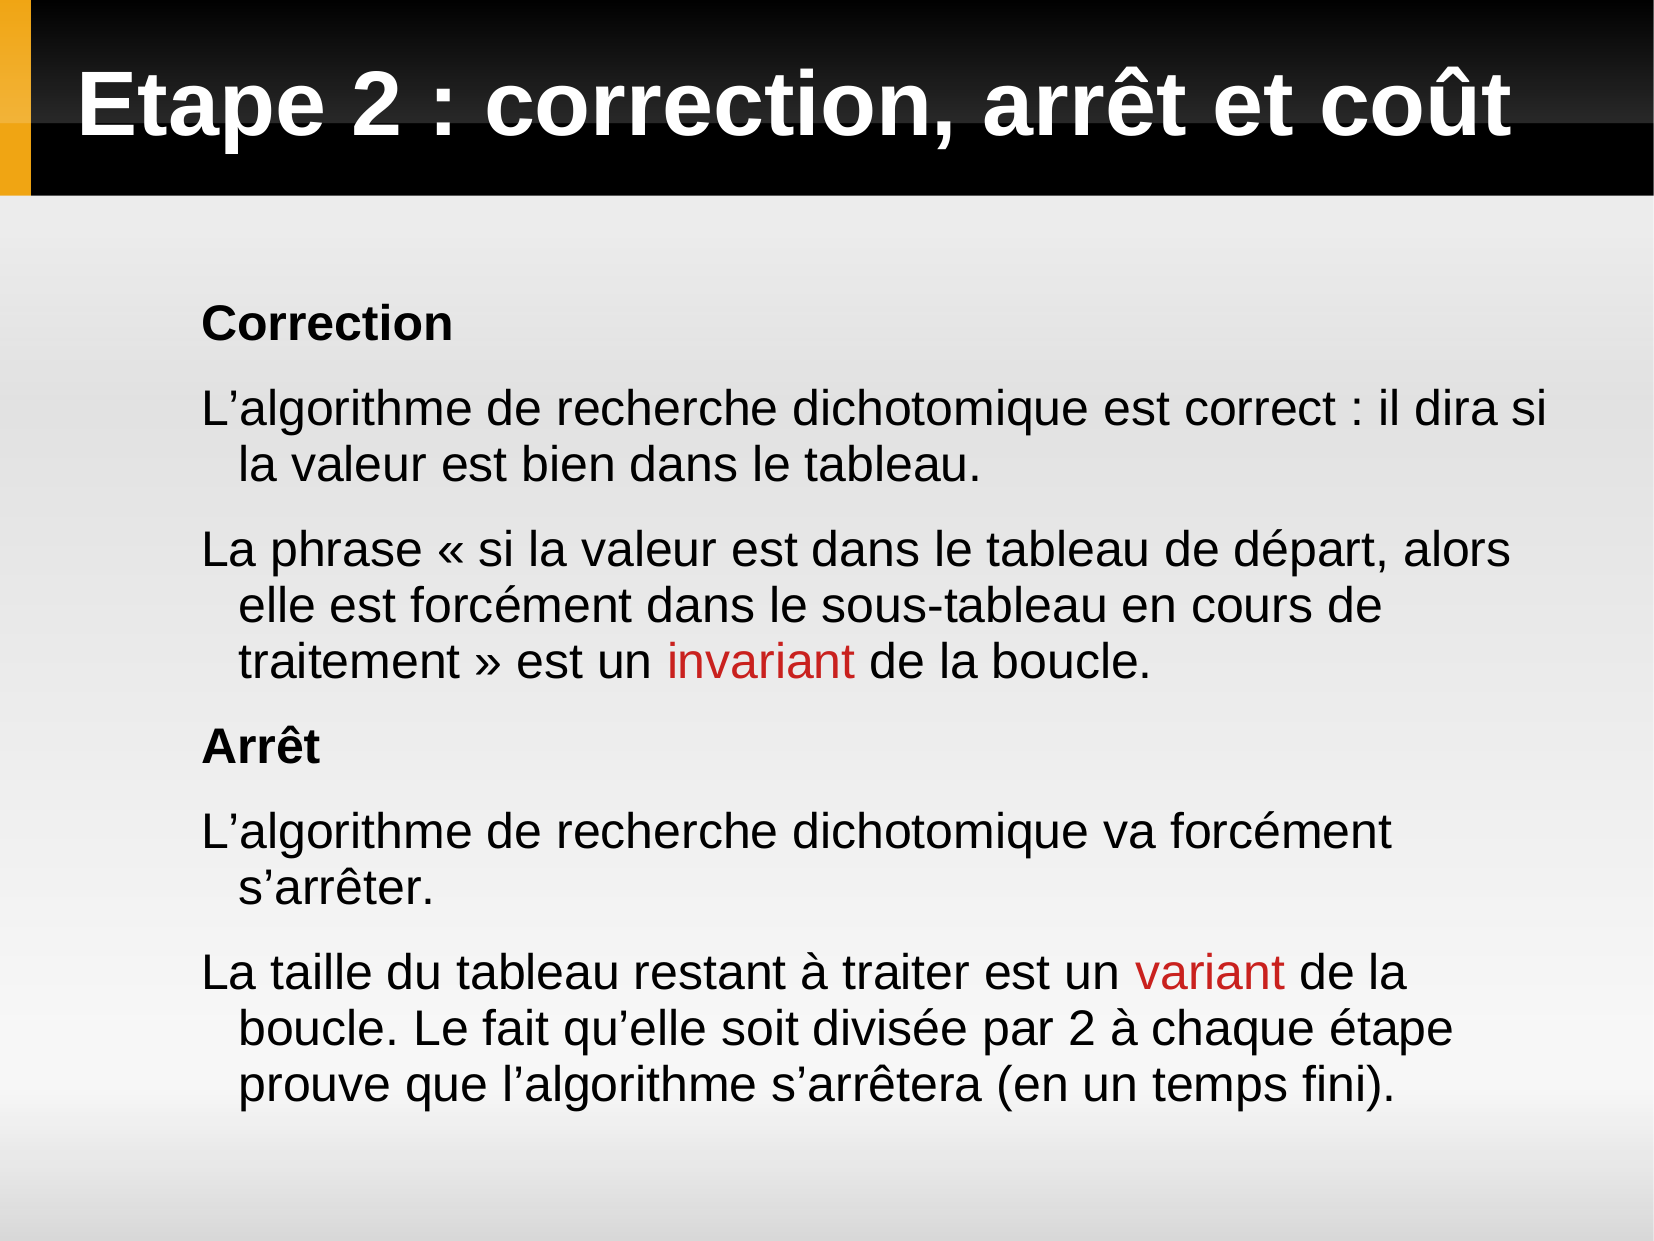

Etape 2 : correction, arrêt et coût
# Correction
L’algorithme de recherche dichotomique est correct : il dira si la valeur est bien dans le tableau.
La phrase « si la valeur est dans le tableau de départ, alors elle est forcément dans le sous-tableau en cours de traitement » est un invariant de la boucle.
Arrêt
L’algorithme de recherche dichotomique va forcément s’arrêter.
La taille du tableau restant à traiter est un variant de la boucle. Le fait qu’elle soit divisée par 2 à chaque étape prouve que l’algorithme s’arrêtera (en un temps fini).